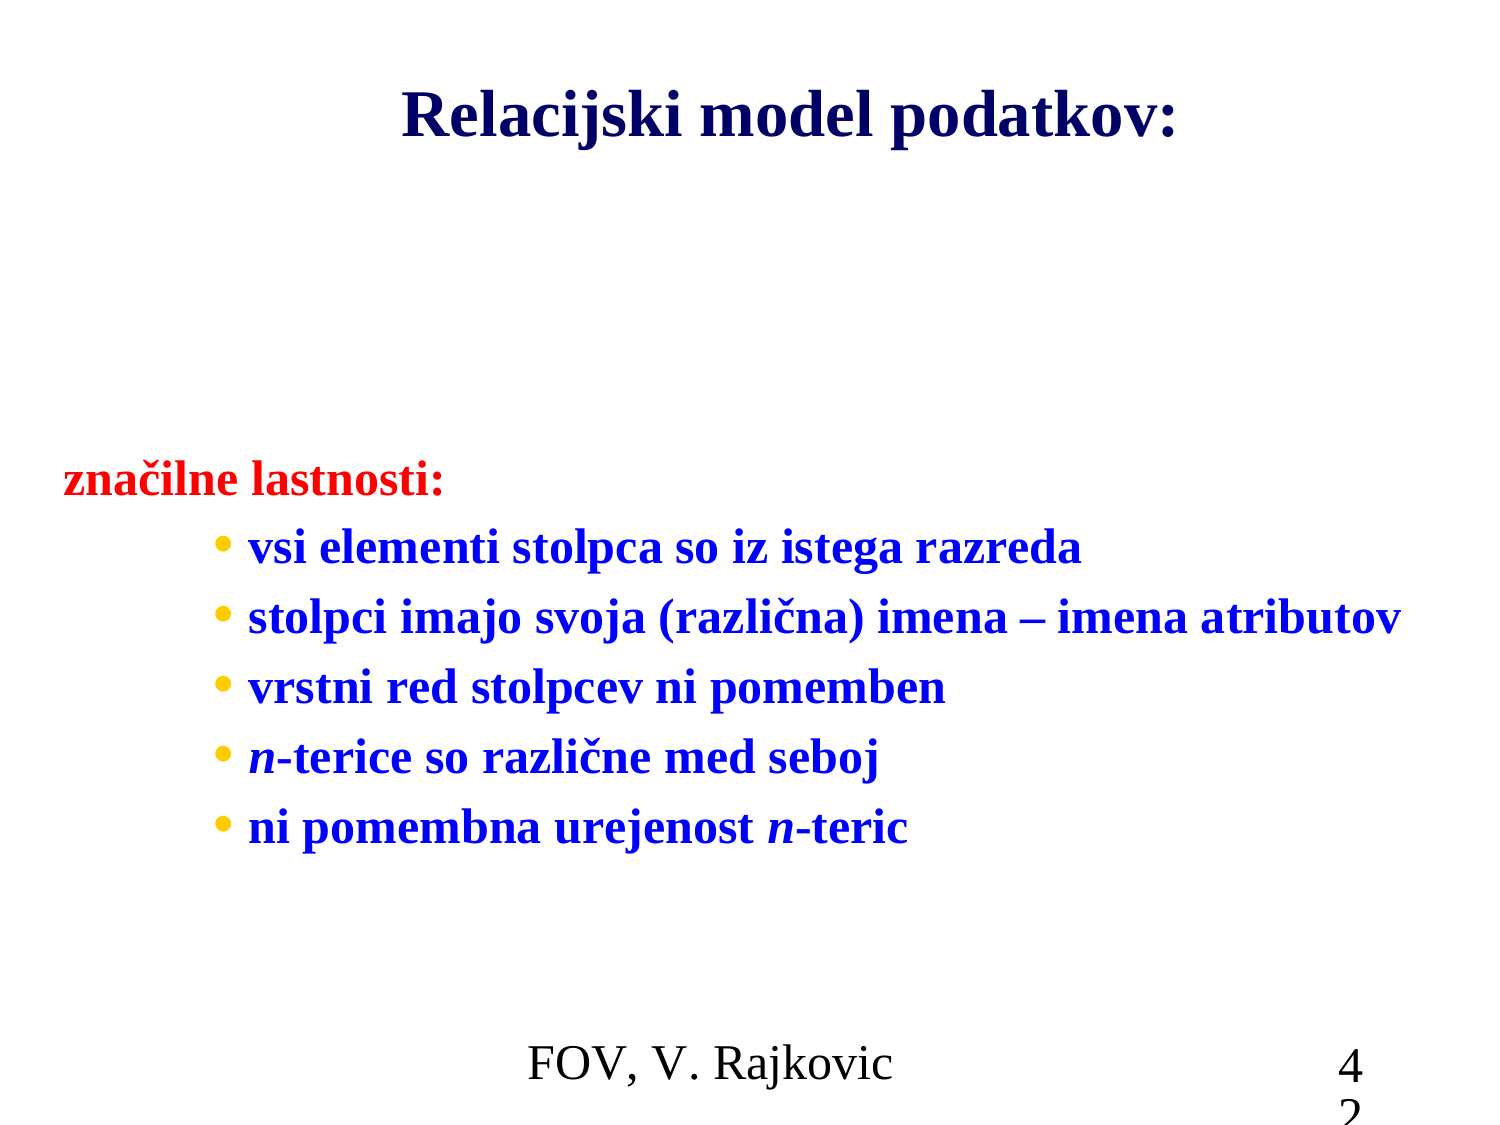

Relacijski model podatkov:
značilne lastnosti:
• vsi elementi stolpca so iz istega razreda
• stolpci imajo svoja (različna) imena – imena atributov
• vrstni red stolpcev ni pomemben
• n-terice so različne med seboj
	• ni pomembna urejenost n-teric
FOV, V. Rajkovic
42